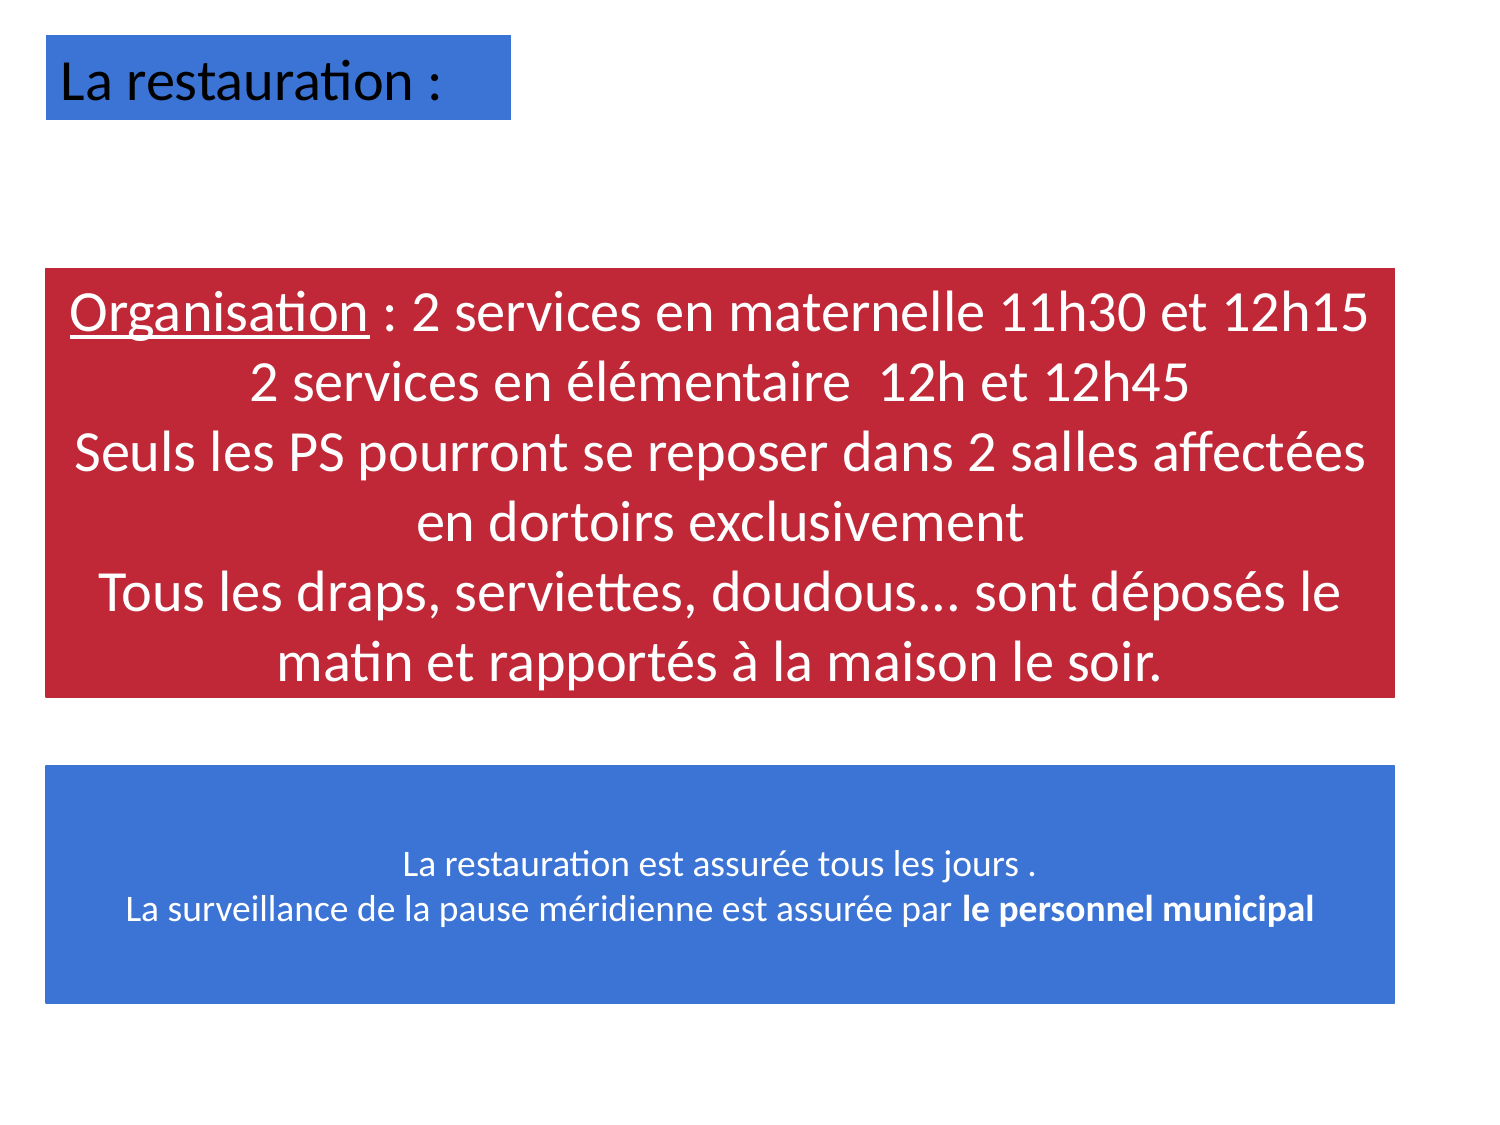

La restauration :
Organisation : 2 services en maternelle 11h30 et 12h15
2 services en élémentaire 12h et 12h45
Seuls les PS pourront se reposer dans 2 salles affectées en dortoirs exclusivement
Tous les draps, serviettes, doudous... sont déposés le matin et rapportés à la maison le soir.
La restauration est assurée tous les jours .
La surveillance de la pause méridienne est assurée par le personnel municipal